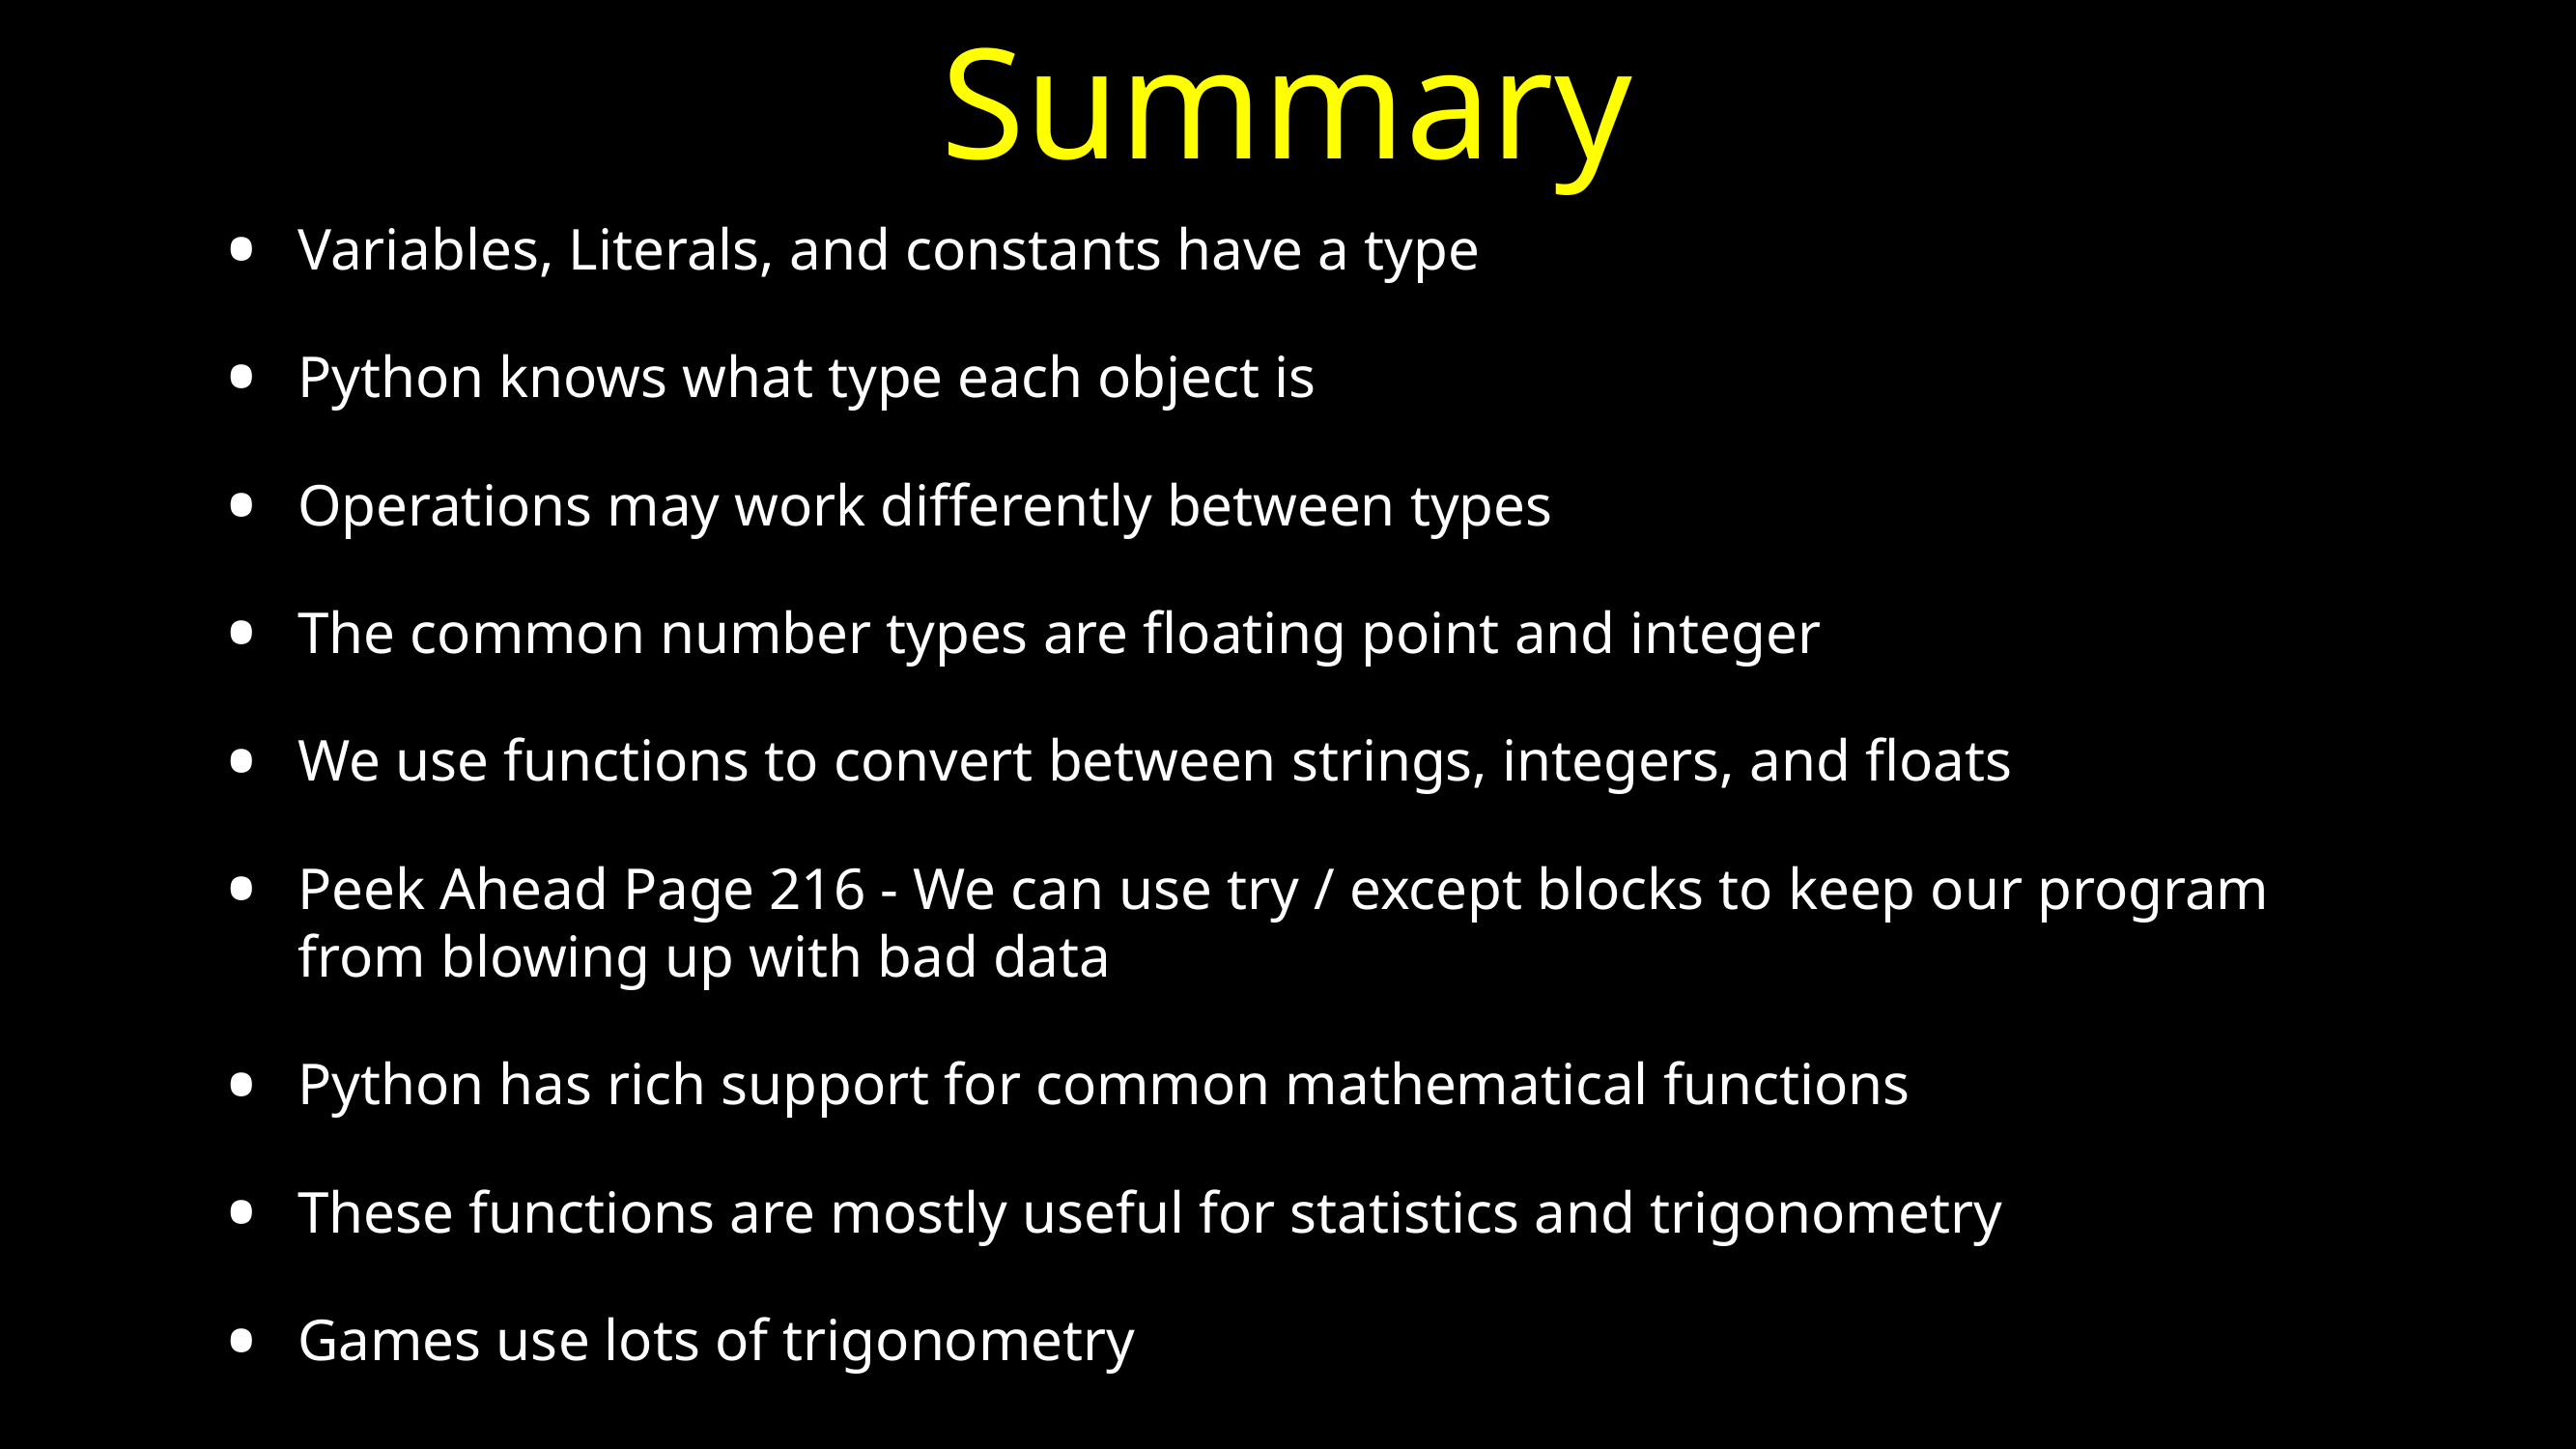

# Summary
Variables, Literals, and constants have a type
Python knows what type each object is
Operations may work differently between types
The common number types are floating point and integer
We use functions to convert between strings, integers, and floats
Peek Ahead Page 216 - We can use try / except blocks to keep our program from blowing up with bad data
Python has rich support for common mathematical functions
These functions are mostly useful for statistics and trigonometry
Games use lots of trigonometry